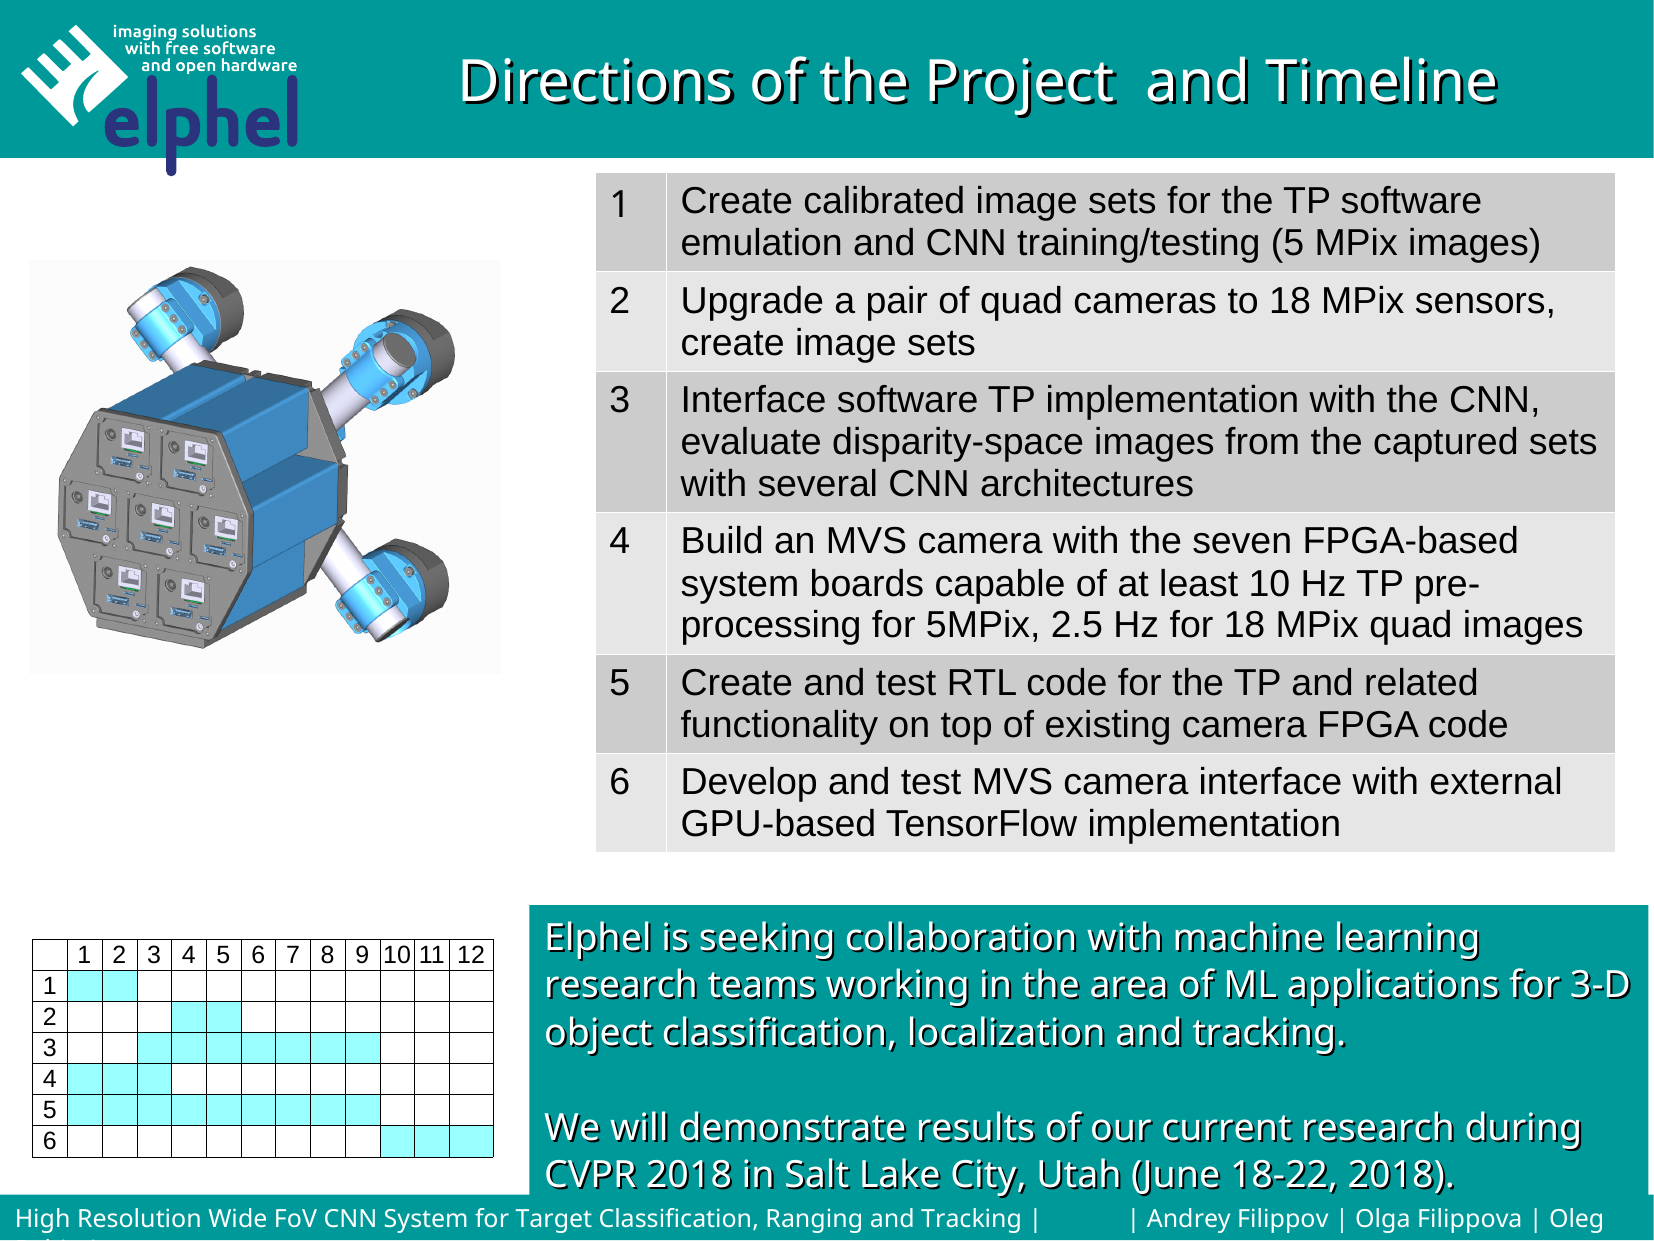

# Directions of the Project and Timeline
| 1 | Create calibrated image sets for the TP software emulation and CNN training/testing (5 MPix images) |
| --- | --- |
| 2 | Upgrade a pair of quad cameras to 18 MPix sensors, create image sets |
| 3 | Interface software TP implementation with the CNN, evaluate disparity-space images from the captured sets with several CNN architectures |
| 4 | Build an MVS camera with the seven FPGA-based system boards capable of at least 10 Hz TP pre-processing for 5MPix, 2.5 Hz for 18 MPix quad images |
| 5 | Create and test RTL code for the TP and related functionality on top of existing camera FPGA code |
| 6 | Develop and test MVS camera interface with external GPU-based TensorFlow implementation |
Elphel is seeking collaboration with machine learning research teams working in the area of ML applications for 3-D object classification, localization and tracking.
We will demonstrate results of our current research during CVPR 2018 in Salt Lake City, Utah (June 18-22, 2018).
| | 1 | 2 | 3 | 4 | 5 | 6 | 7 | 8 | 9 | 10 | 11 | 12 |
| --- | --- | --- | --- | --- | --- | --- | --- | --- | --- | --- | --- | --- |
| 1 | | | | | | | | | | | | |
| 2 | | | | | | | | | | | | |
| 3 | | | | | | | | | | | | |
| 4 | | | | | | | | | | | | |
| 5 | | | | | | | | | | | | |
| 6 | | | | | | | | | | | | |